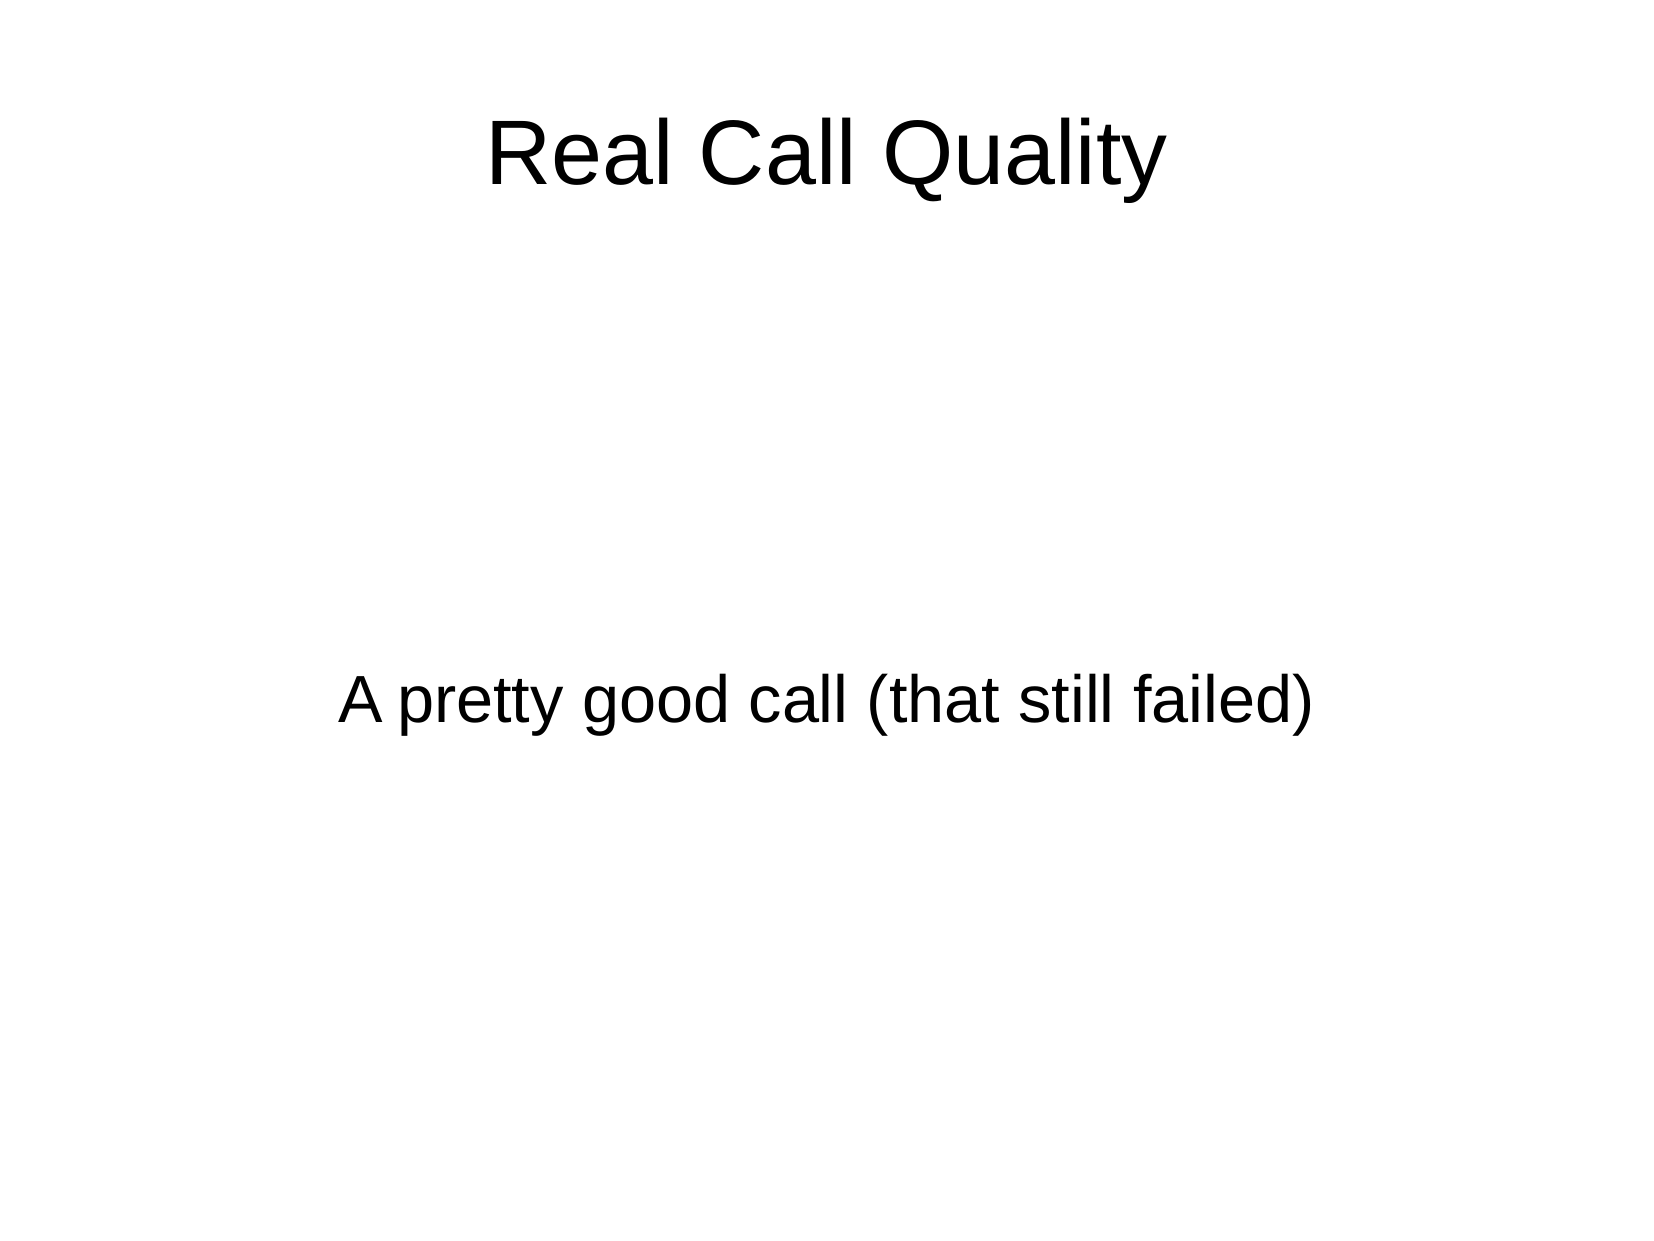

# Real Call Quality
A pretty good call (that still failed)